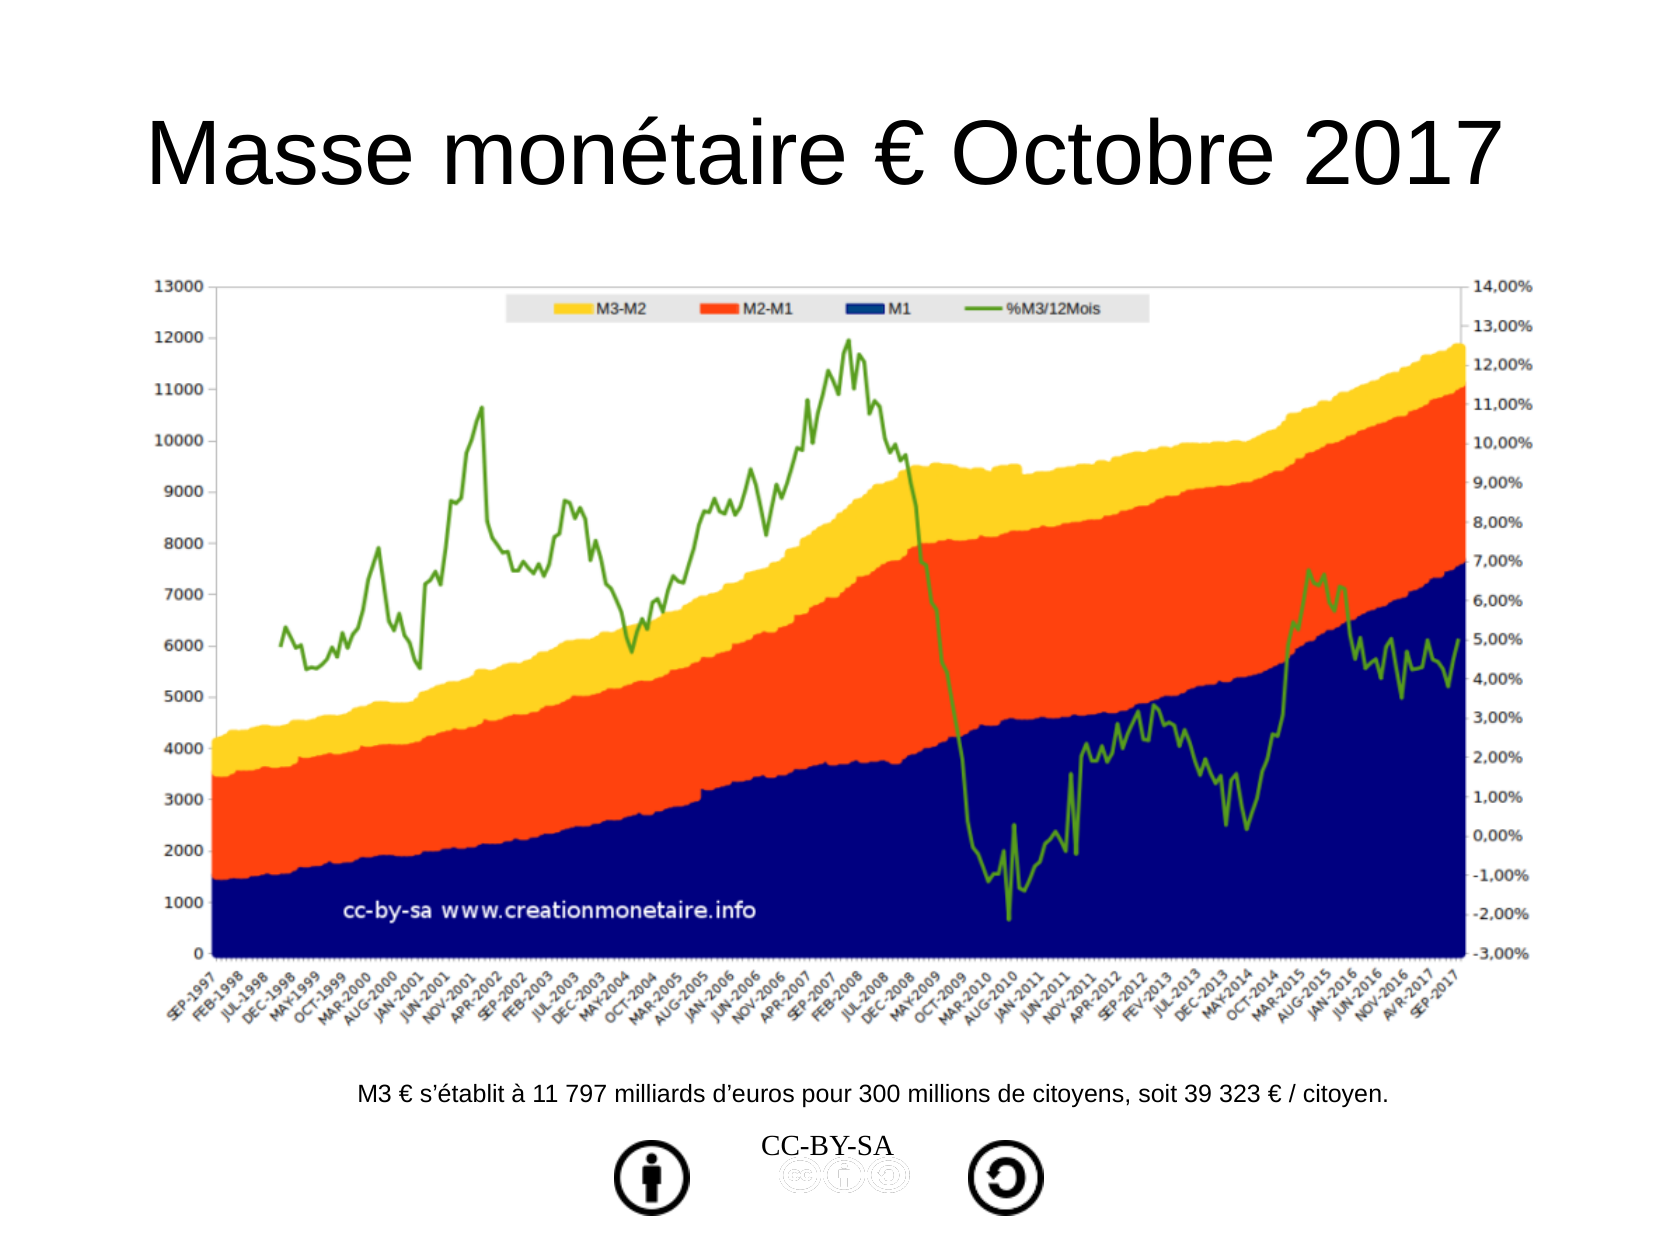

# Masse monétaire € Octobre 2017
M3 € s’établit à 11 797 milliards d’euros pour 300 millions de citoyens, soit 39 323 € / citoyen.